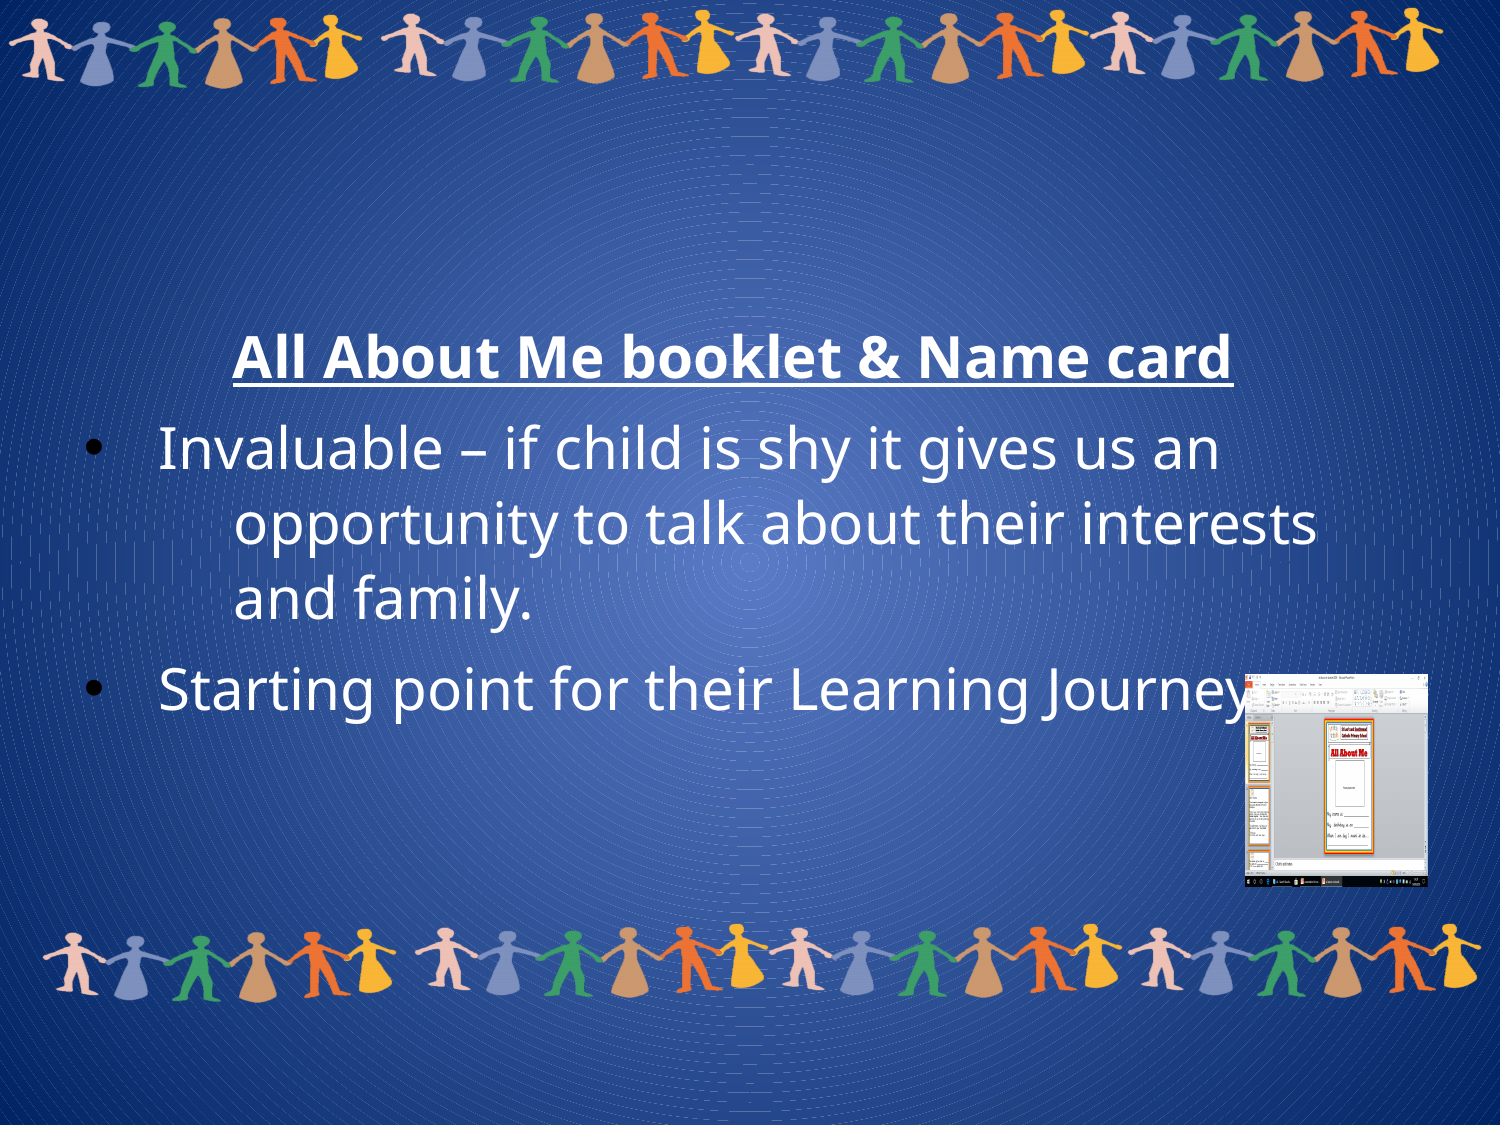

All About Me booklet & Name card
Invaluable – if child is shy it gives us an opportunity to talk about their interests and family.
Starting point for their Learning Journey.